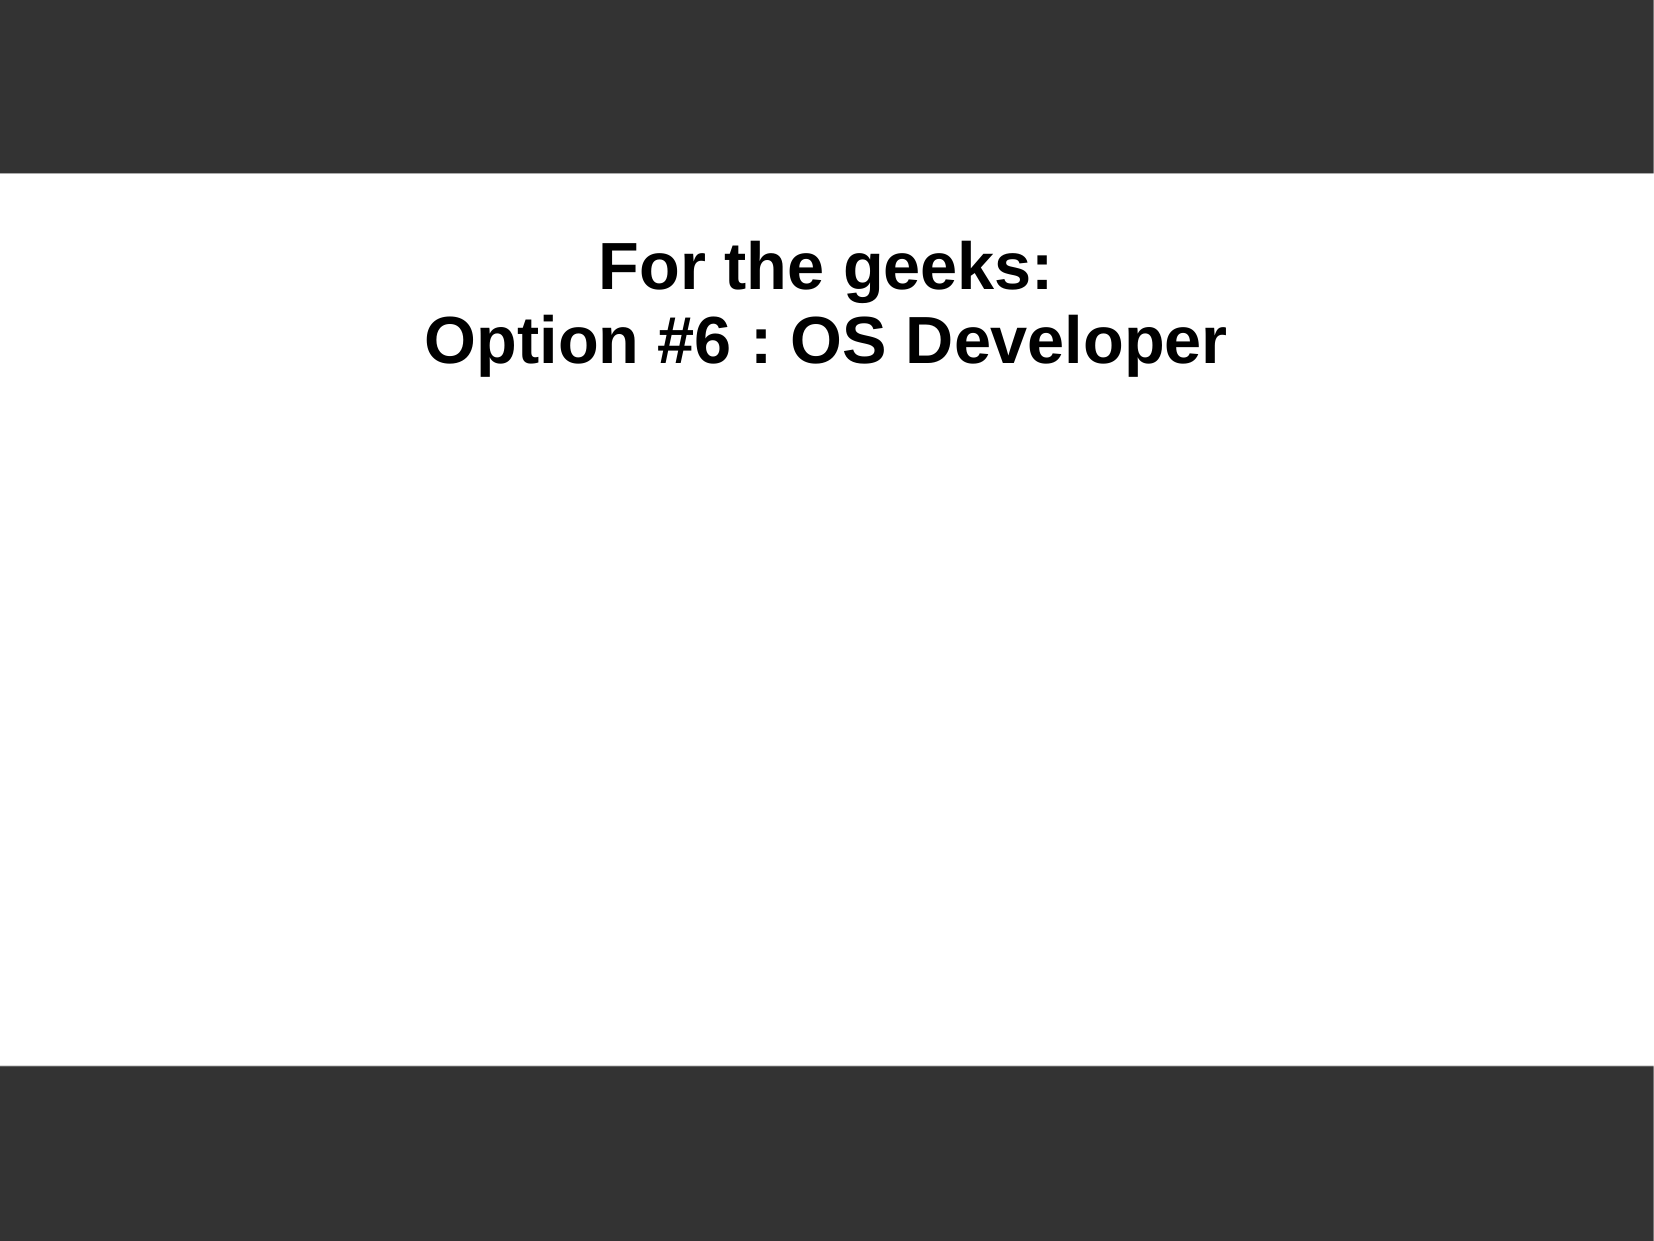

# For the geeks:
Option #6 : OS Developer